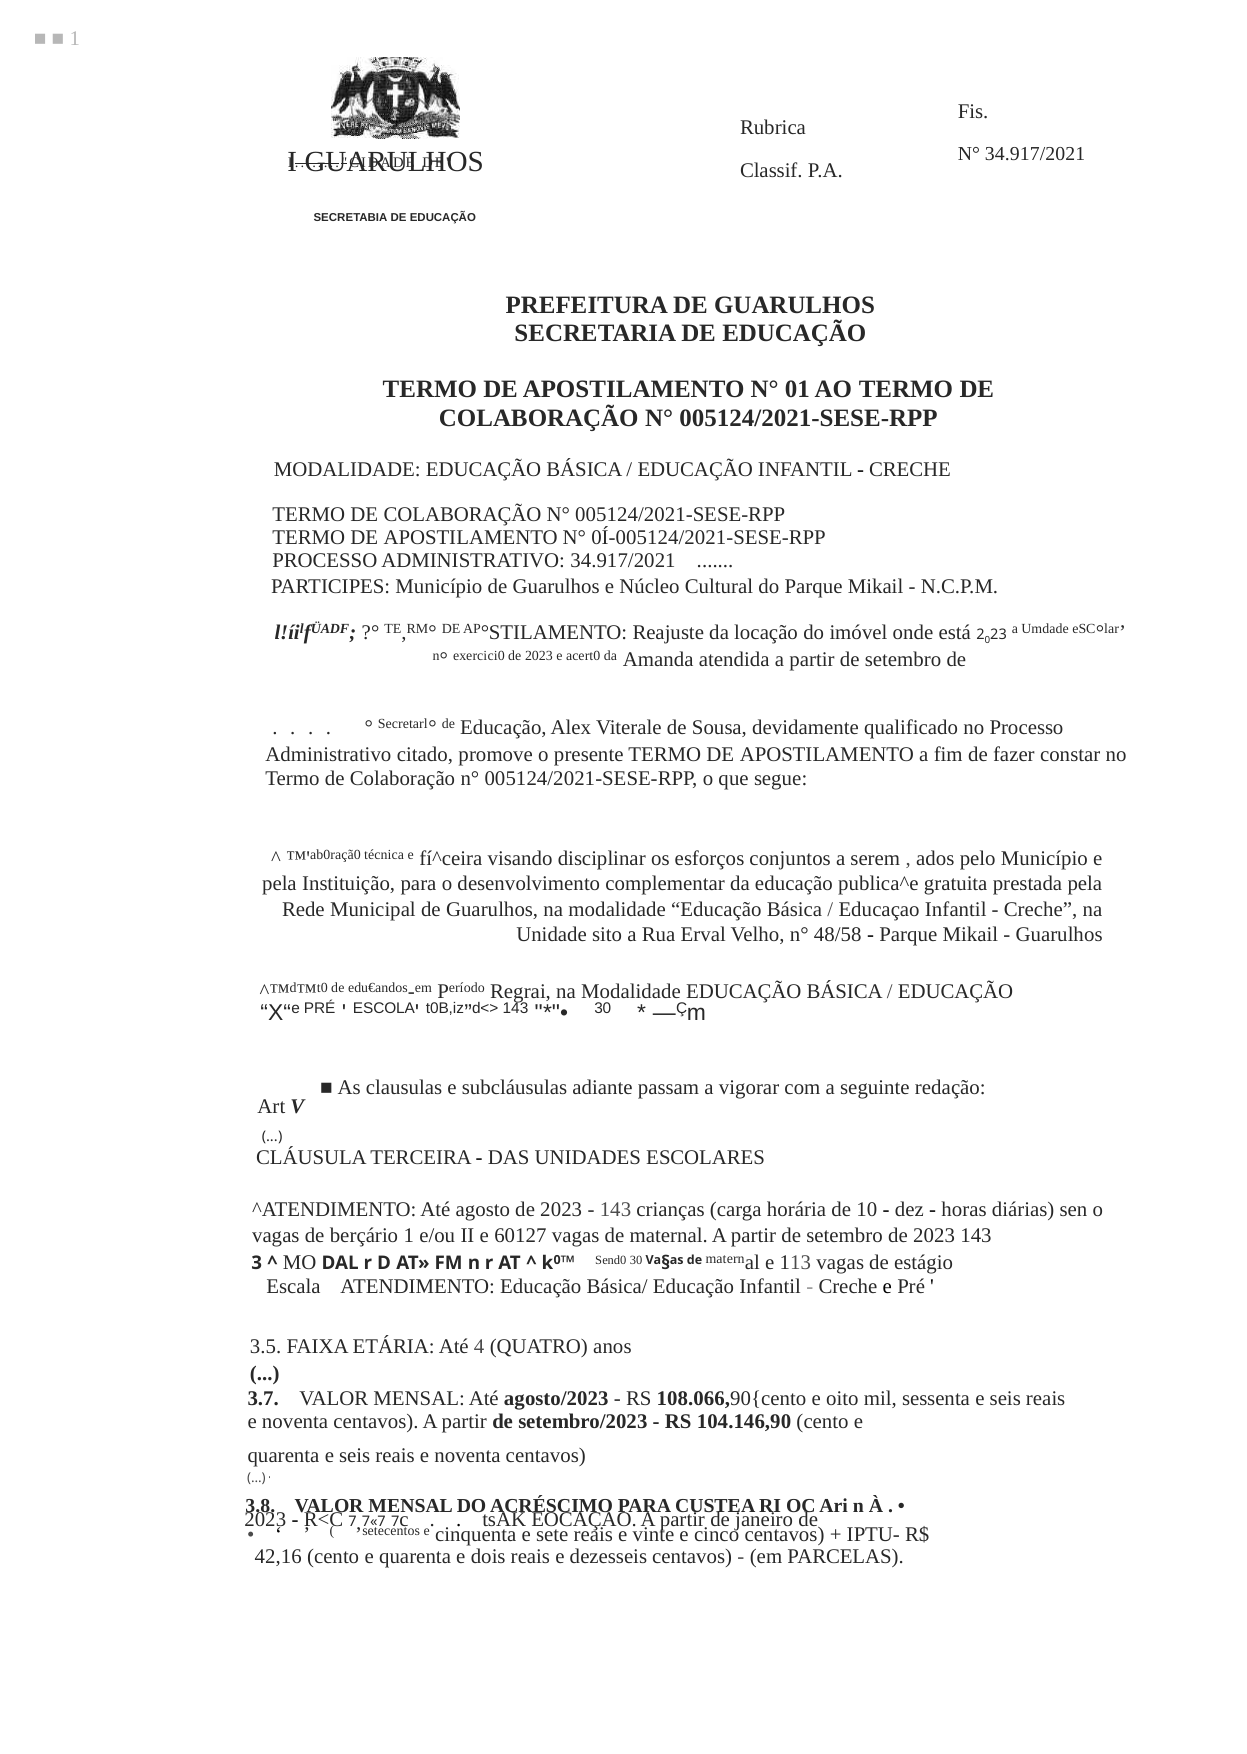

■ ■ 1
Rubrica Classif. P.A.
Fis.
N° 34.917/2021
I........"CIDADE DE"
I GUARULHOS
SECRETABIA DE EDUCAÇÃO
PREFEITURA DE GUARULHOS SECRETARIA DE EDUCAÇÃO
TERMO DE APOSTILAMENTO N° 01 AO TERMO DE COLABORAÇÃO N° 005124/2021-SESE-RPP
MODALIDADE: EDUCAÇÃO BÁSICA / EDUCAÇÃO INFANTIL - CRECHE
TERMO DE COLABORAÇÃO N° 005124/2021-SESE-RPP TERMO DE APOSTILAMENTO N° 0Í-005124/2021-SESE-RPP
PROCESSO ADMINISTRATIVO: 34.917/2021 .......
PARTICIPES: Município de Guarulhos e Núcleo Cultural do Parque Mikail - N.C.P.M.
l!íilfÜADF; ?° TE,RM° DE AP°STILAMENTO: Reajuste da locação do imóvel onde está 2023 a Umdade eSC°lar’ n° exercici0 de 2023 e acert0 da Amanda atendida a partir de setembro de
.... ° Secretarl° de Educação, Alex Viterale de Sousa, devidamente qualificado no Processo
Administrativo citado, promove o presente TERMO DE APOSTILAMENTO a fim de fazer constar no Termo de Colaboração n° 005124/2021-SESE-RPP, o que segue:
^ ™'ab0raçã0 técnica e fí^ceira visando disciplinar os esforços conjuntos a serem , ados pelo Município e pela Instituição, para o desenvolvimento complementar da educação publica^e gratuita prestada pela Rede Municipal de Guarulhos, na modalidade “Educação Básica / Educaçao Infantil - Creche”, na Unidade sito a Rua Erval Velho, n° 48/58 - Parque Mikail - Guarulhos
^™d™t0 de edu€andos-em Período Regrai, na Modalidade EDUCAÇÃO BÁSICA / EDUCAÇÃO
“X“e PRÉ ' ESCOLA' t0B,iz”d<> 143 "*"• 30 * —Çm
■ As clausulas e subcláusulas adiante passam a vigorar com a seguinte redação:
Art V
(...)
CLÁUSULA TERCEIRA - DAS UNIDADES ESCOLARES
^ATENDIMENTO: Até agosto de 2023 - 143 crianças (carga horária de 10 - dez - horas diárias) sen o vagas de berçário 1 e/ou II e 60127 vagas de maternal. A partir de setembro de 2023 143
3 ^ MO DAL r D AT» FM n r at ^ k0™ Send0 30 Va§as de maternal e 113 vagas de estágio
Escala ATENDIMENTO: Educação Básica/ Educação Infantil - Creche e Pré '
3.5. FAIXA ETÁRIA: Até 4 (QUATRO) anos
(...)
3.7. VALOR MENSAL: Até agosto/2023 - RS 108.066,90{cento e oito mil, sessenta e seis reais e noventa centavos). A partir de setembro/2023 - RS 104.146,90 (cento e
quarenta e seis reais e noventa centavos)
(...) '
3.8. VALOR MENSAL DO ACRÉSCIMO PARA CUSTEA RI OC Ari n À . •
2023 - r<c 7 7«7 7c . . tsAK EOCAÇAO. A partir de janeiro de
• ‘ ’ ( ’setecentos e cinquenta e sete reais e vinte e cinco centavos) + IPTU- R$
42,16 (cento e quarenta e dois reais e dezesseis centavos) - (em PARCELAS).